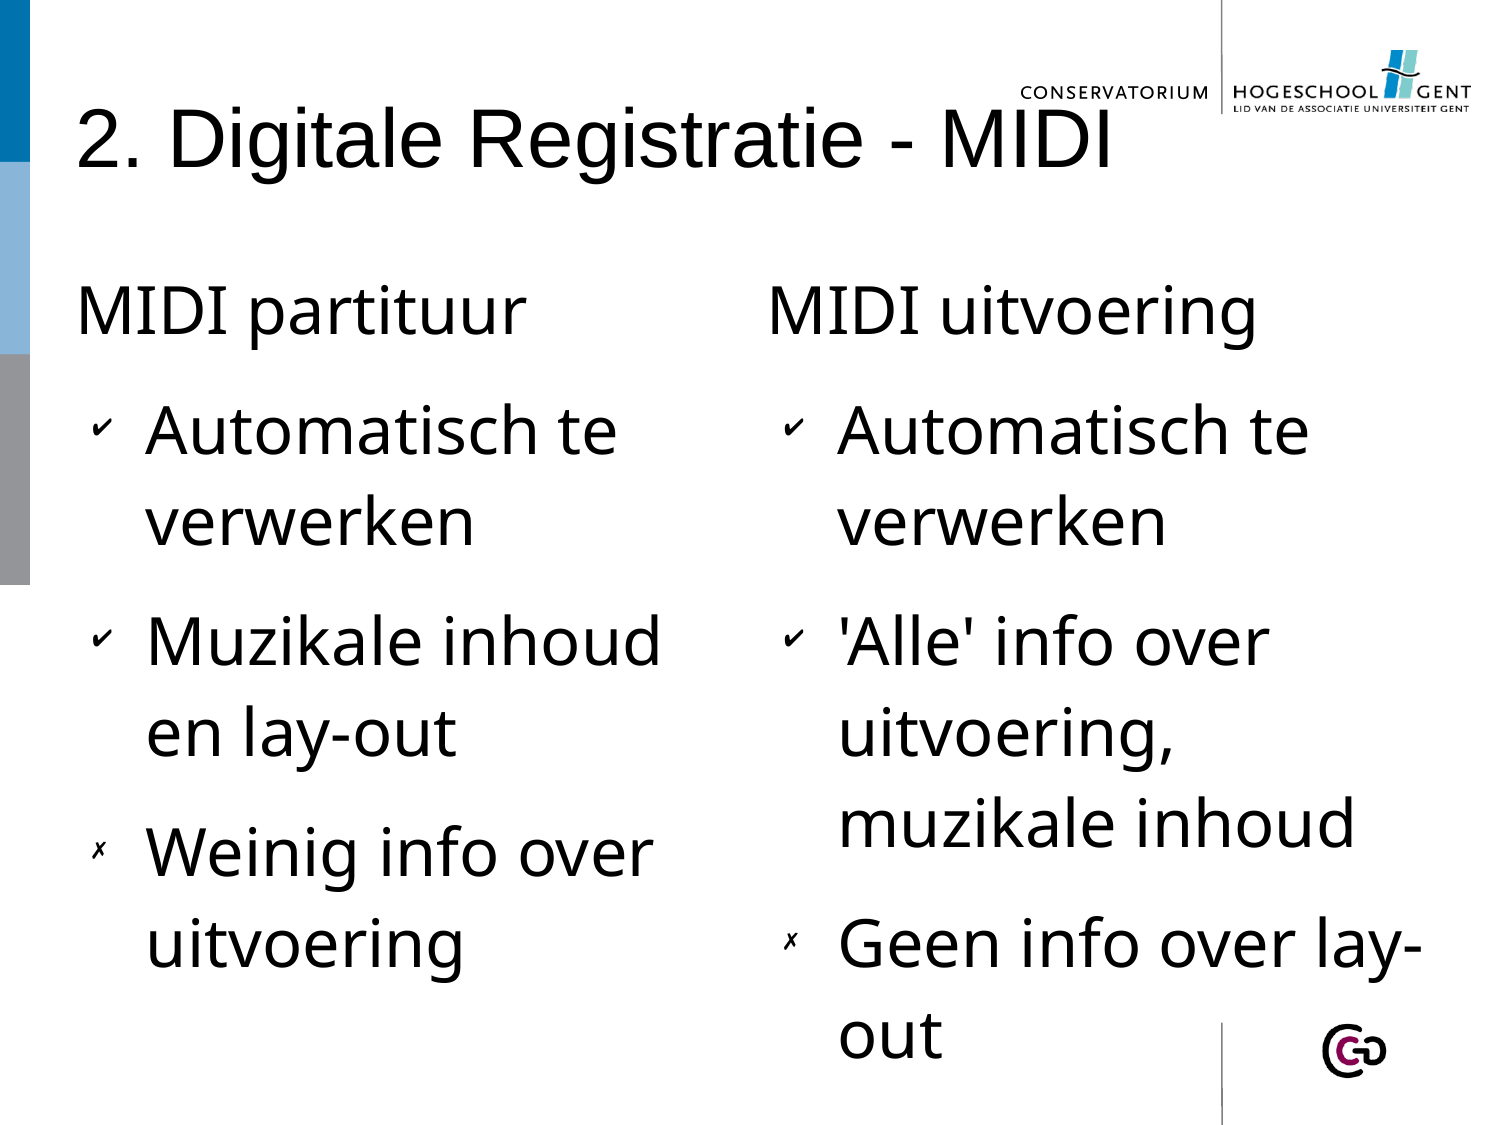

# 2. Digitale Registratie - MIDI
MIDI partituur
Automatisch te verwerken
Muzikale inhoud en lay-out
Weinig info over uitvoering
MIDI uitvoering
Automatisch te verwerken
'Alle' info over uitvoering, muzikale inhoud
Geen info over lay-out